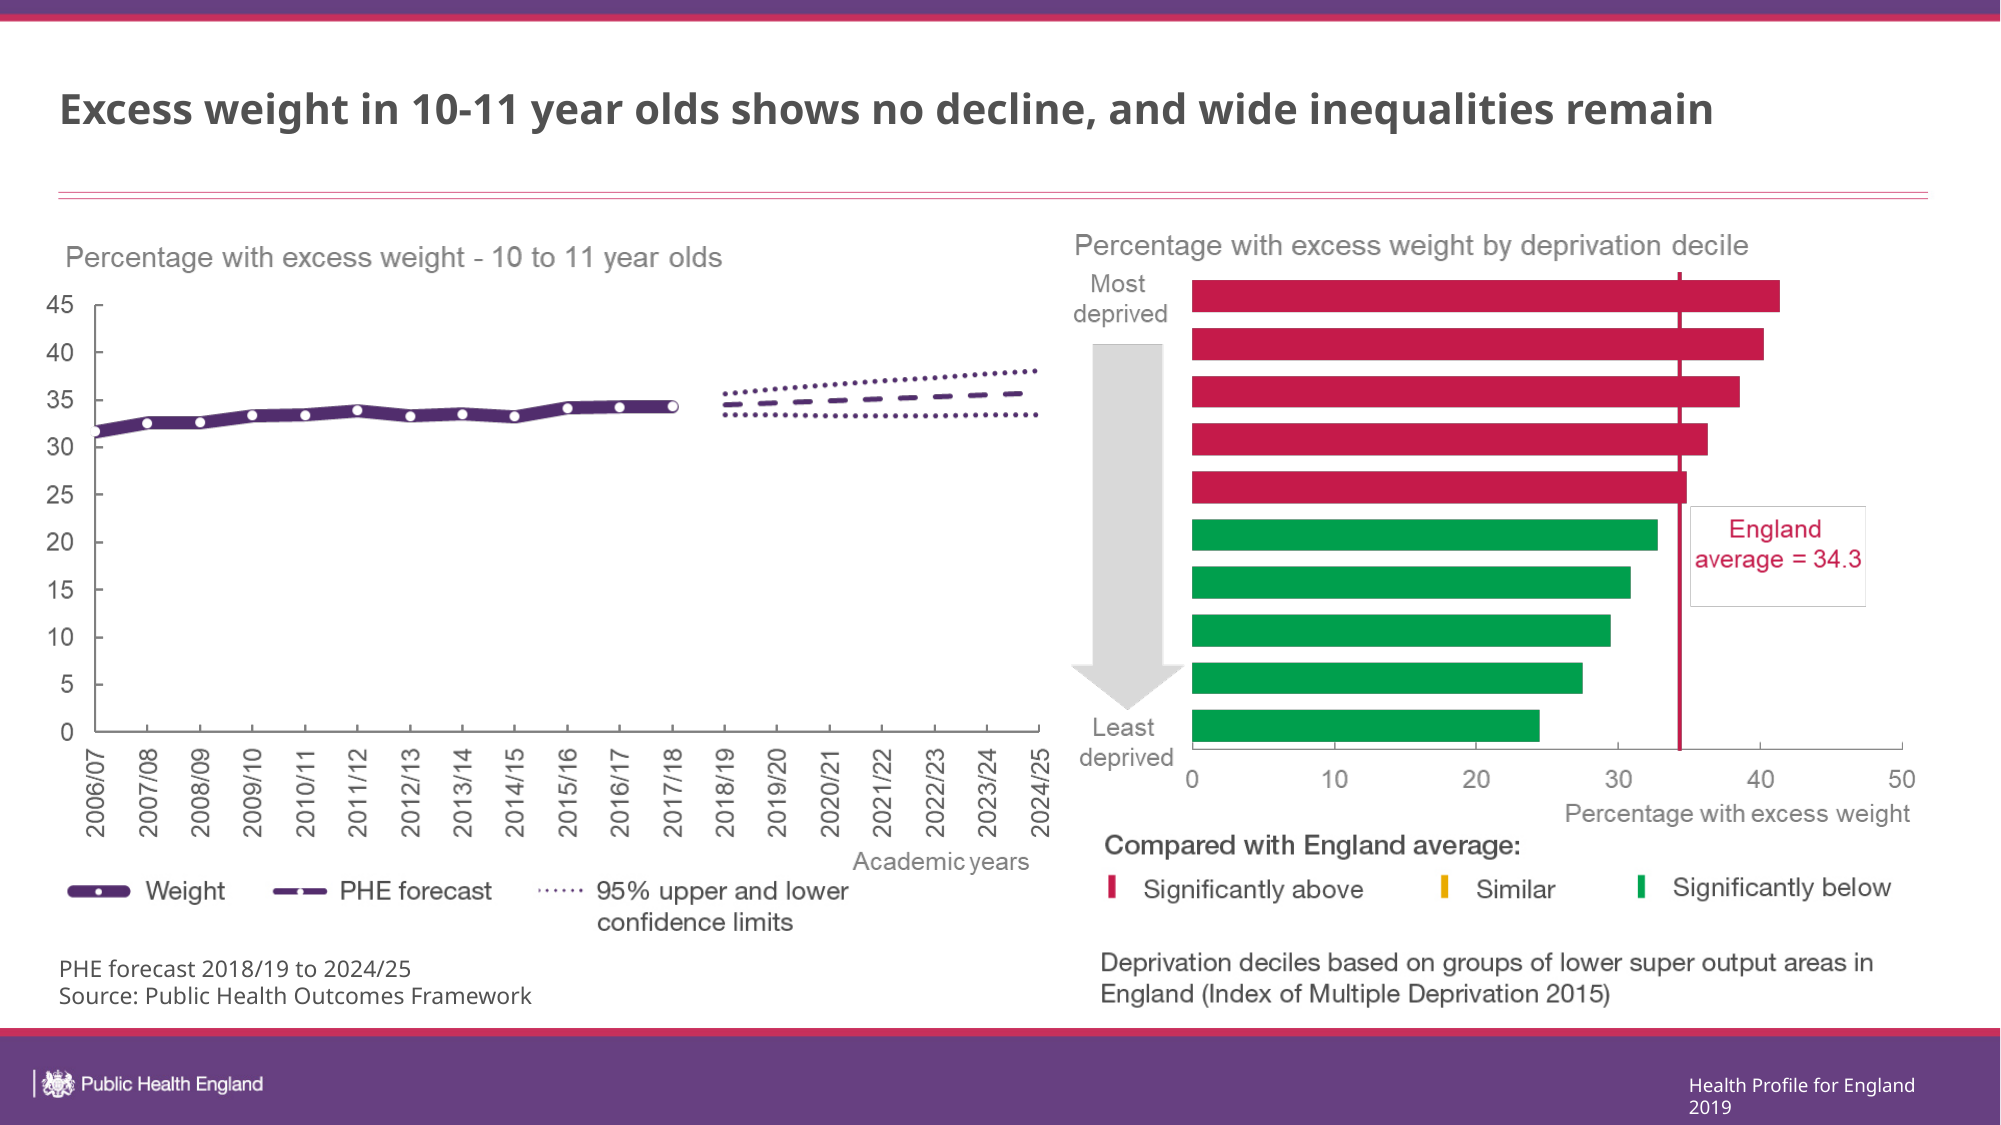

# Excess weight in 10-11 year olds shows no decline, and wide inequalities remain
PHE forecast 2018/19 to 2024/25
Source: Public Health Outcomes Framework
Health Profile for England 2019